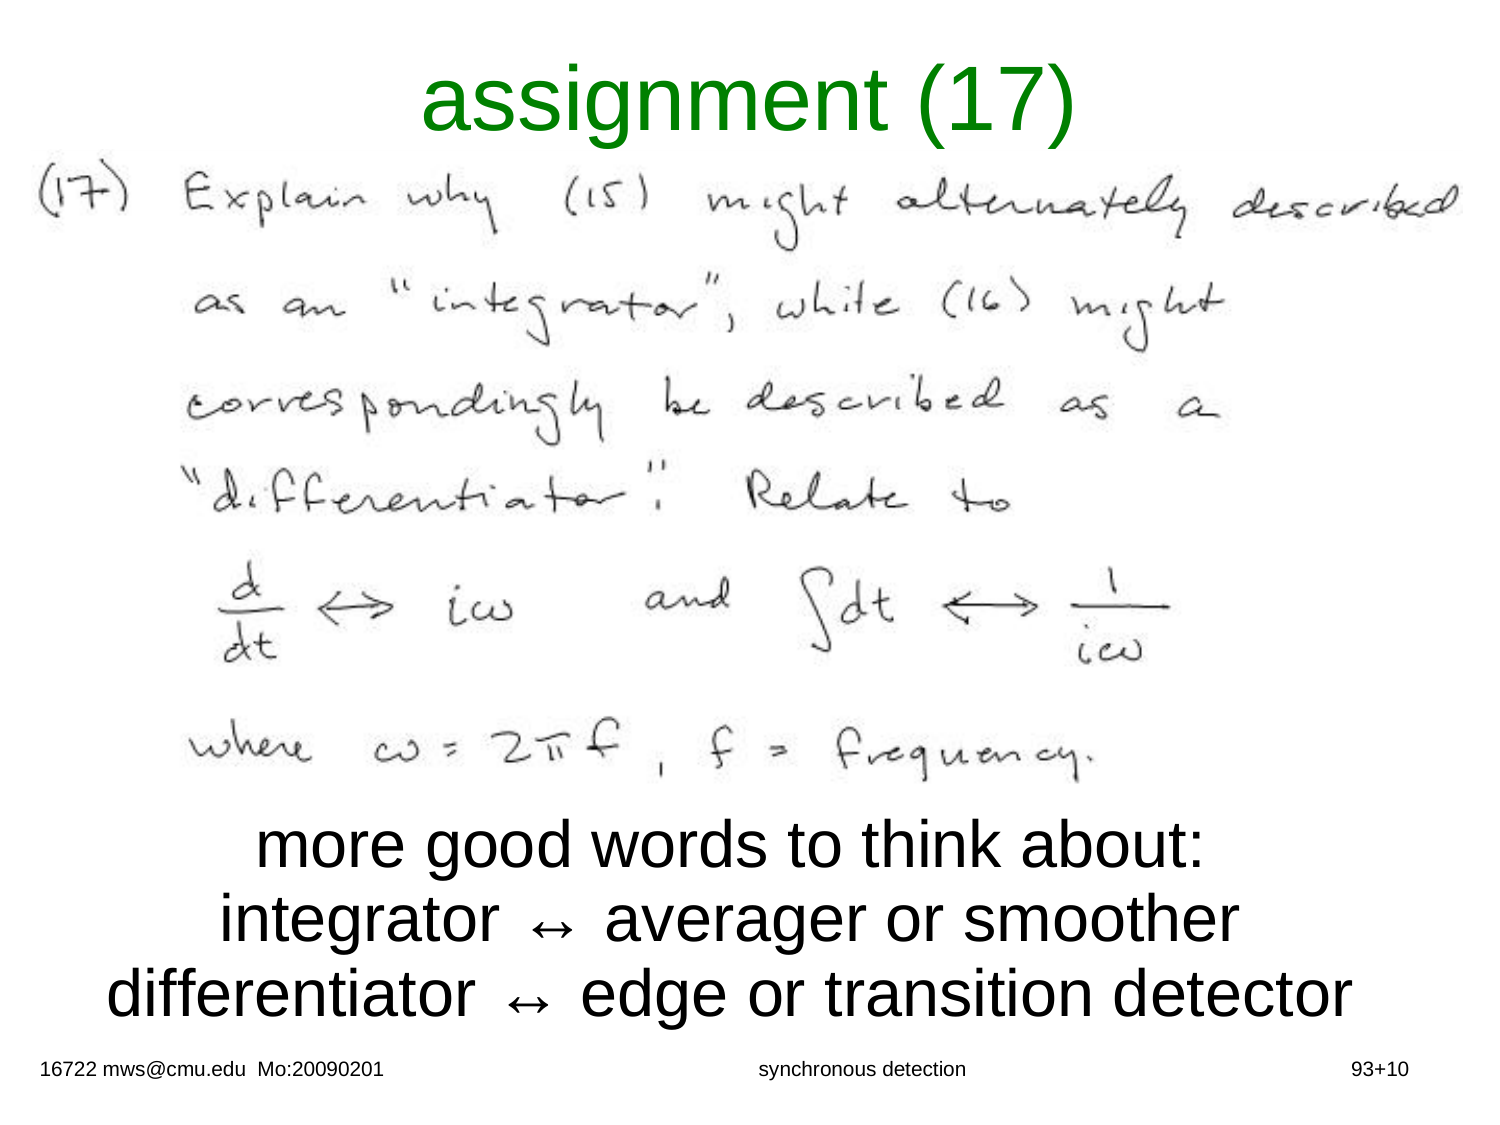

# assignment (17)
more good words to think about:
integrator ↔ averager or smoother
differentiator ↔ edge or transition detector
16722 mws@cmu.edu Mo:20090201
synchronous detection
10